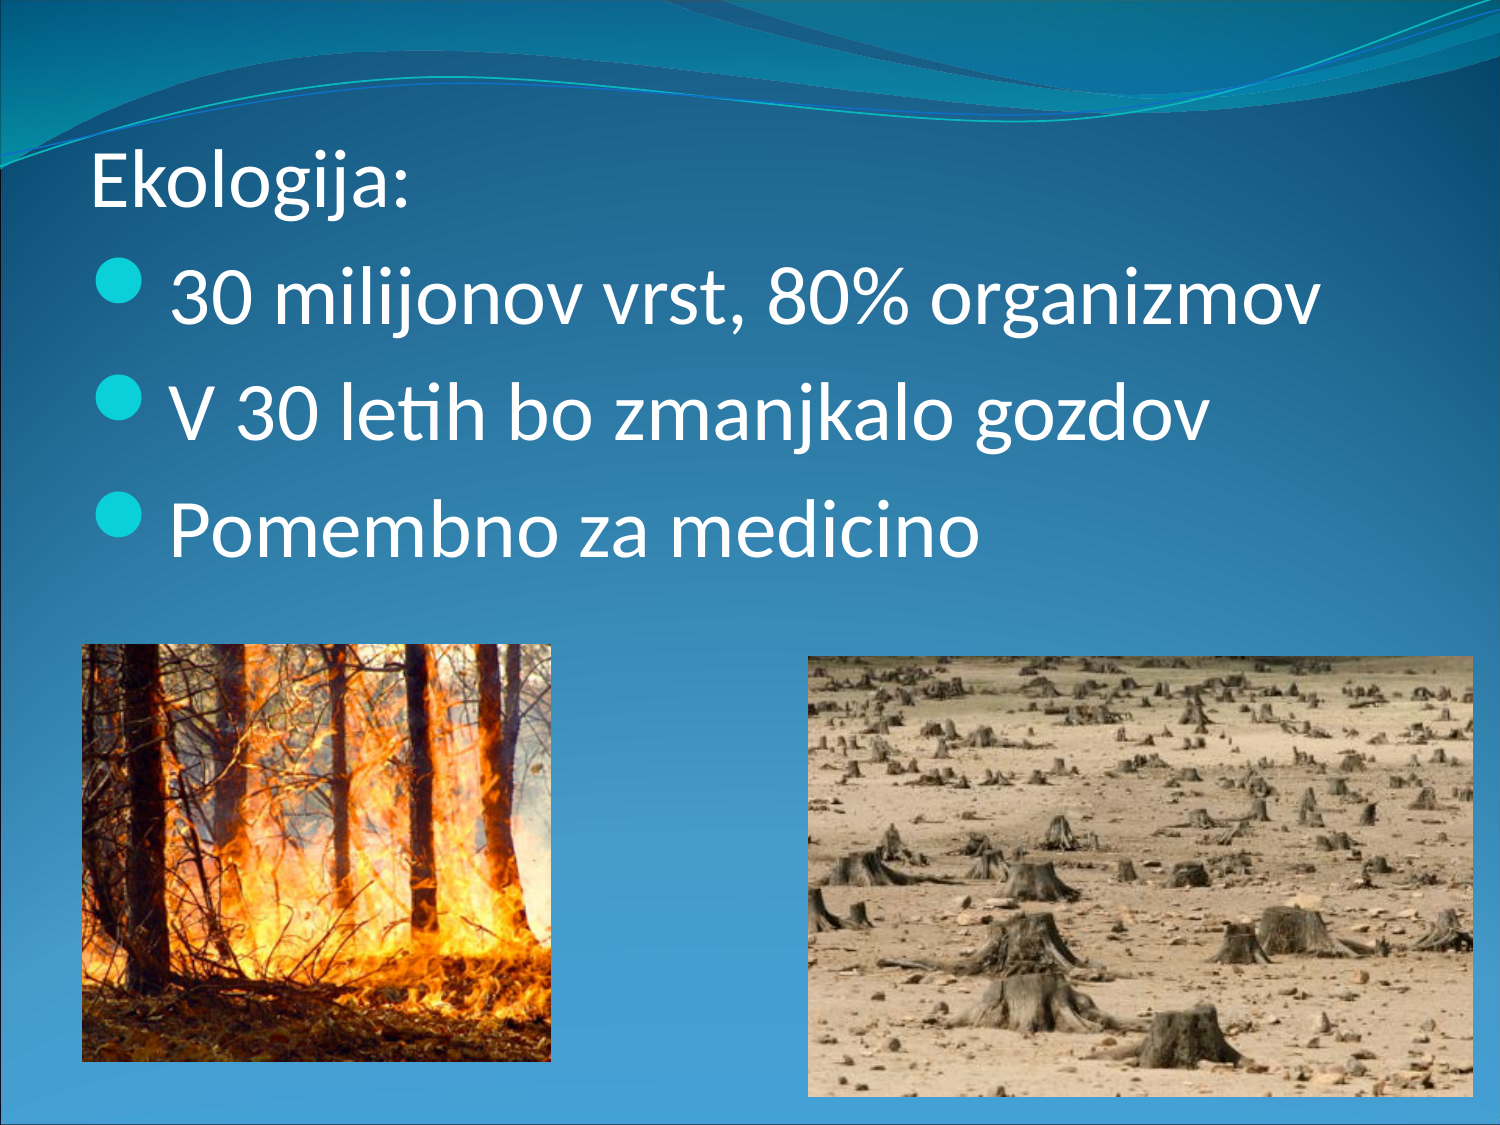

Ekologija:
30 milijonov vrst, 80% organizmov
V 30 letih bo zmanjkalo gozdov
Pomembno za medicino